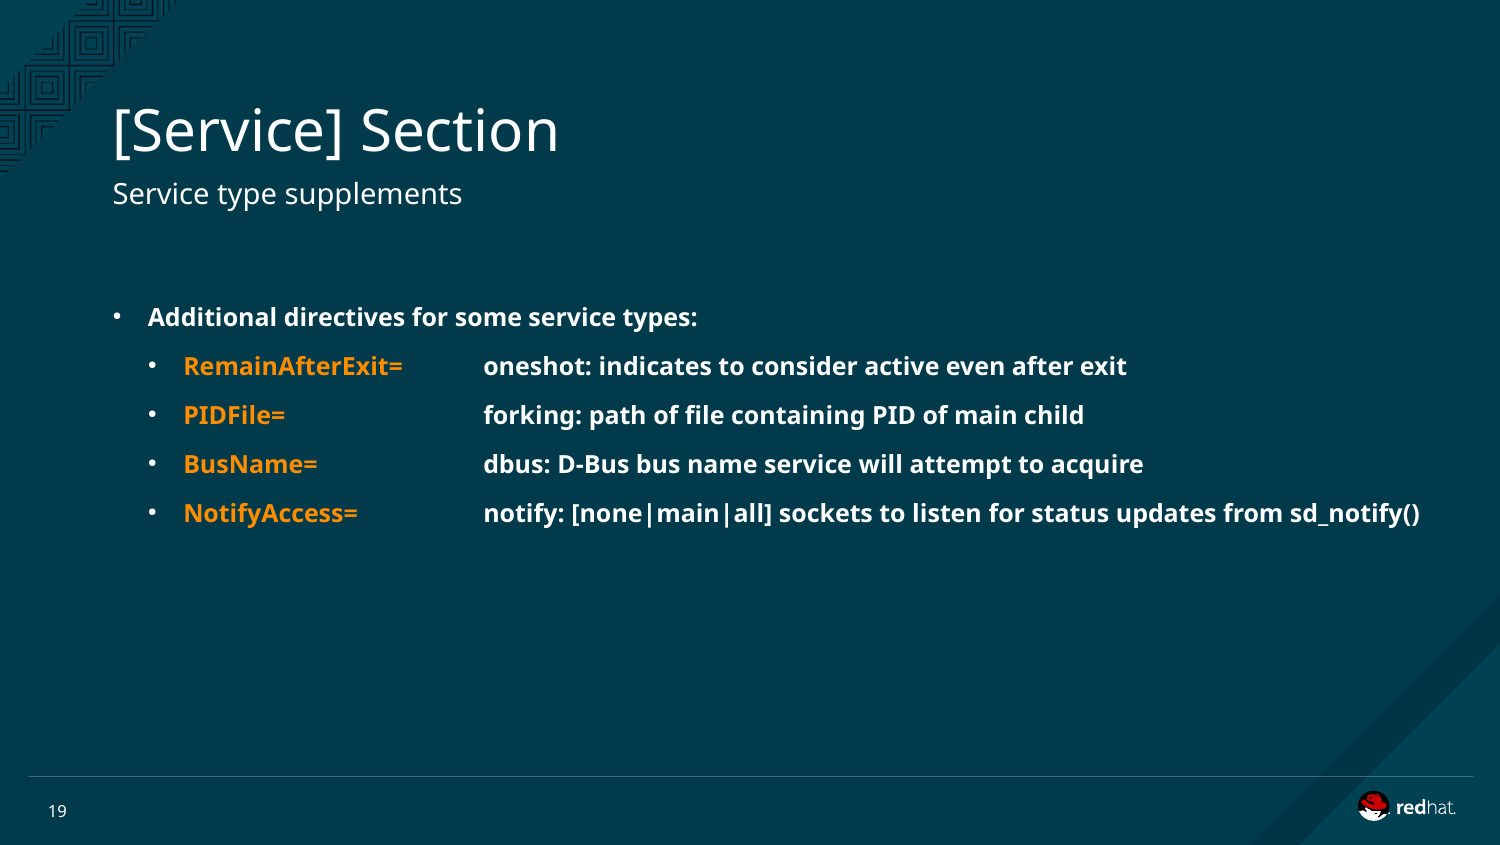

# [Service] Section
Service type supplements
Additional directives for some service types:
RemainAfterExit=		oneshot: indicates to consider active even after exit
PIDFile=			forking: path of file containing PID of main child
BusName=			dbus: D-Bus bus name service will attempt to acquire
NotifyAccess=		notify: [none|main|all] sockets to listen for status updates from sd_notify()
19